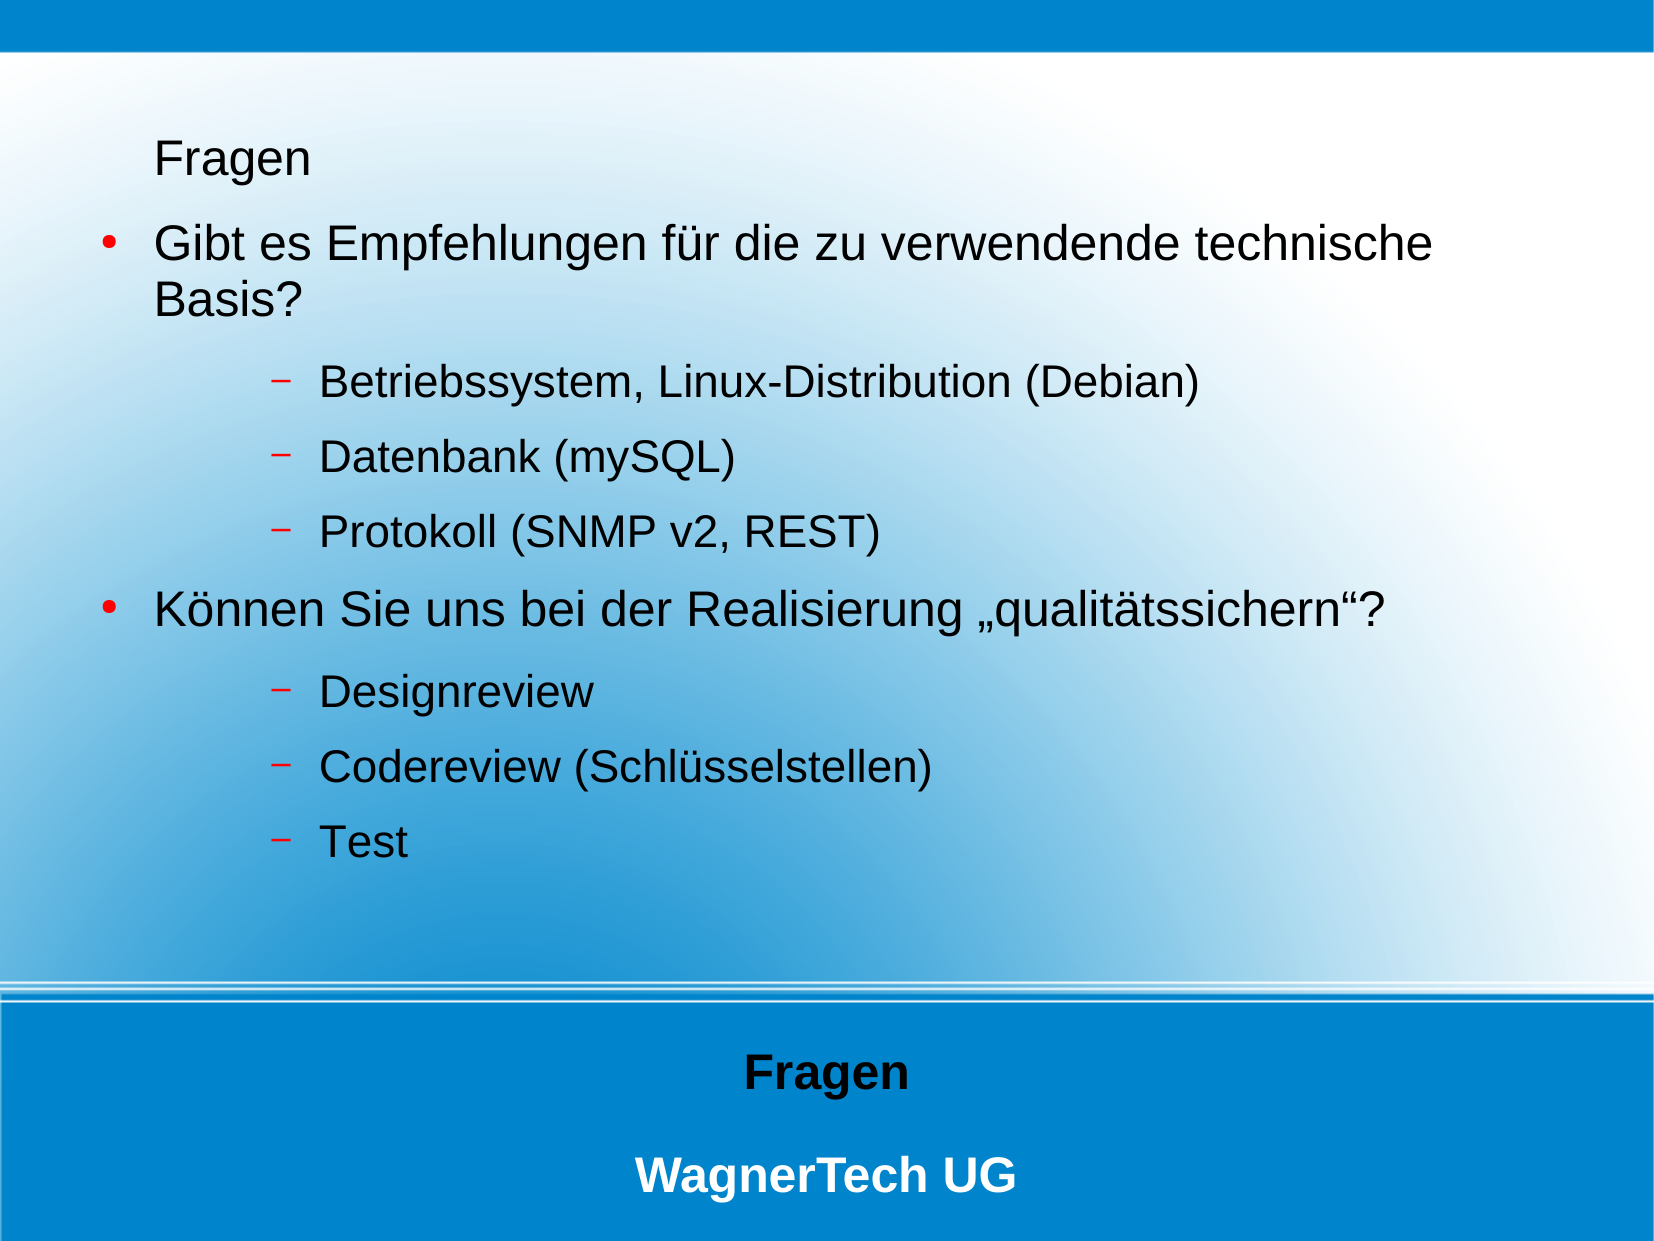

Fragen
Gibt es Empfehlungen für die zu verwendende technische Basis?
Betriebssystem, Linux-Distribution (Debian)
Datenbank (mySQL)
Protokoll (SNMP v2, REST)
Können Sie uns bei der Realisierung „qualitätssichern“?
Designreview
Codereview (Schlüsselstellen)
Test
# Fragen